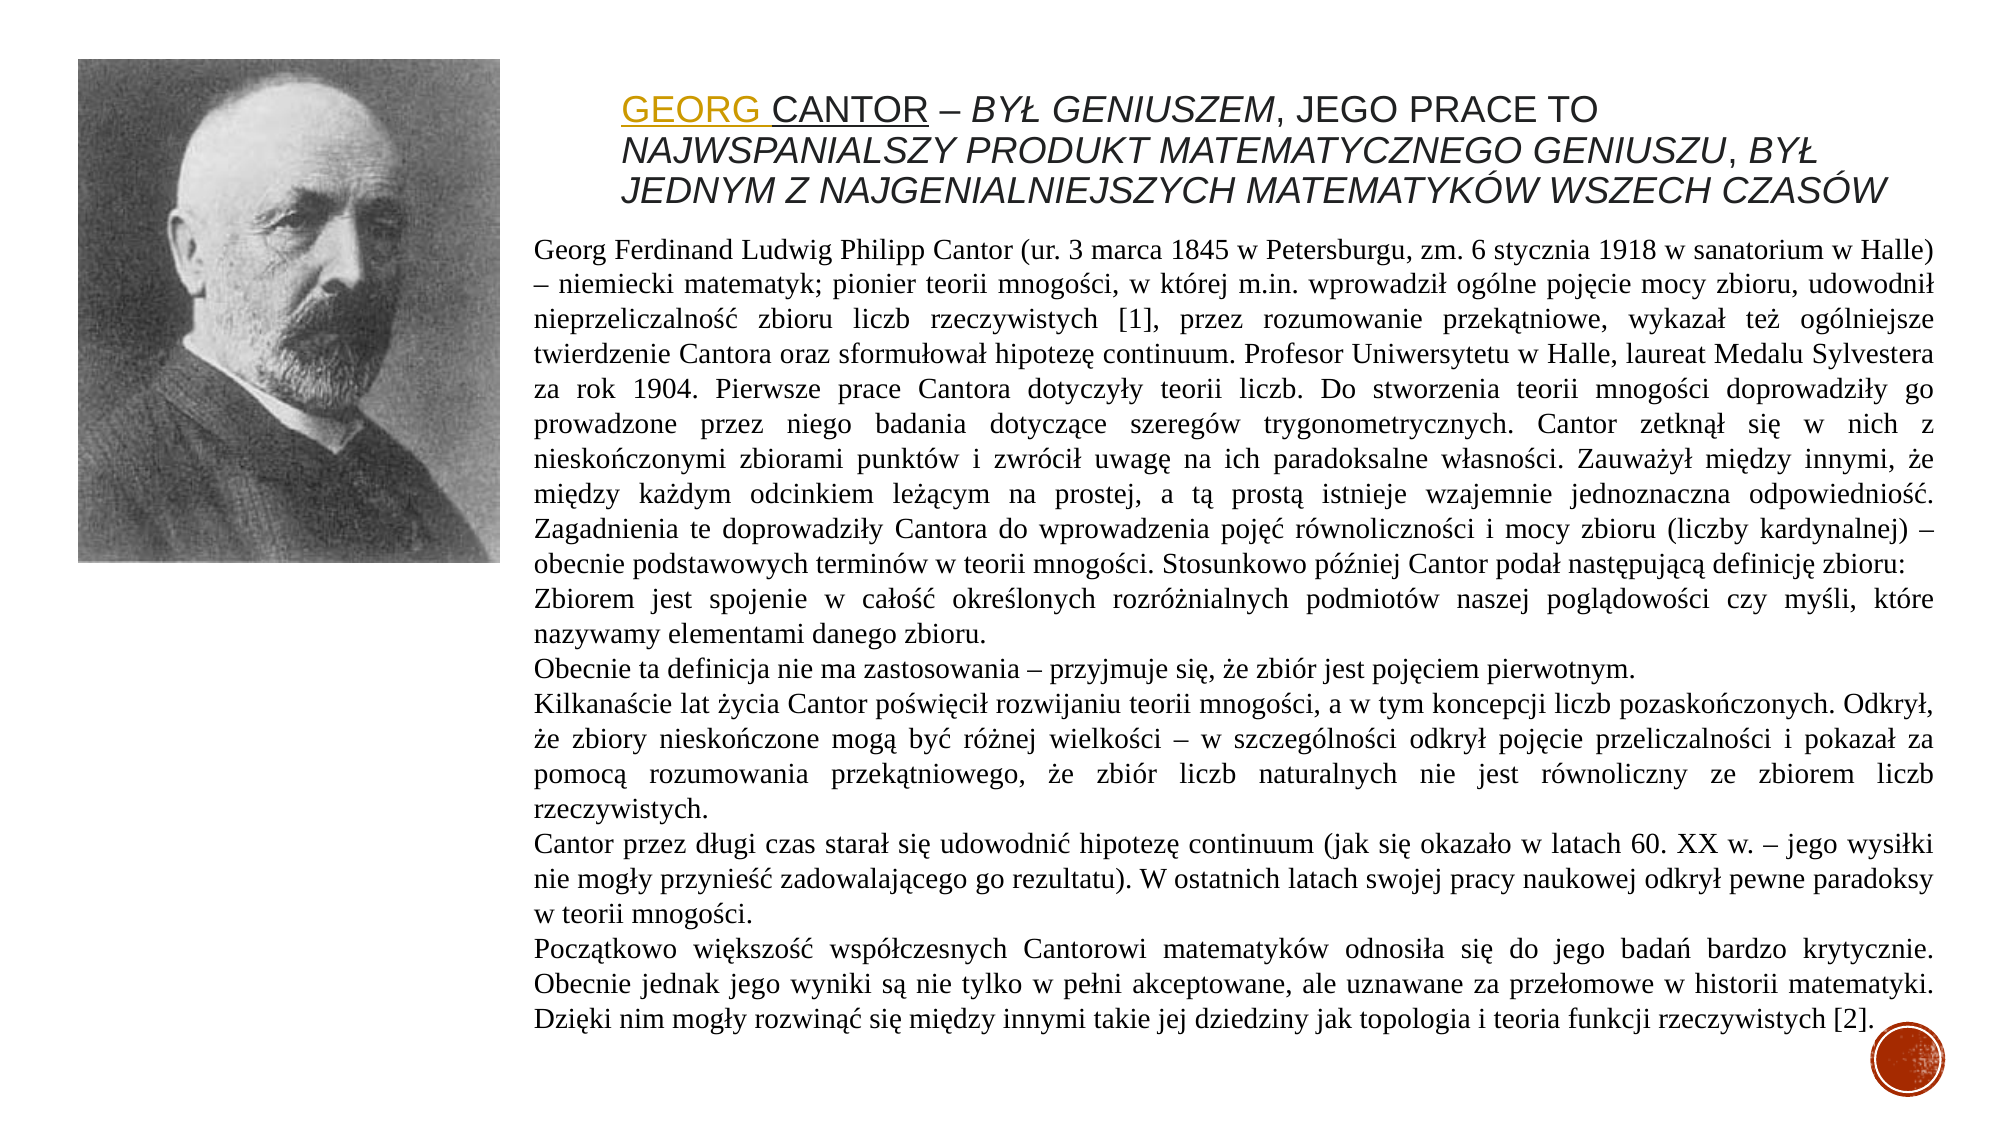

# Georg Cantor – był geniuszem, jego prace to najwspanialszy produkt matematycznego geniuszu, był jednym z najgenialniejszych matematyków wszech czasów
Georg Ferdinand Ludwig Philipp Cantor (ur. 3 marca 1845 w Petersburgu, zm. 6 stycznia 1918 w sanatorium w Halle) – niemiecki matematyk; pionier teorii mnogości, w której m.in. wprowadził ogólne pojęcie mocy zbioru, udowodnił nieprzeliczalność zbioru liczb rzeczywistych [1], przez rozumowanie przekątniowe, wykazał też ogólniejsze twierdzenie Cantora oraz sformułował hipotezę continuum. Profesor Uniwersytetu w Halle, laureat Medalu Sylvestera za rok 1904. Pierwsze prace Cantora dotyczyły teorii liczb. Do stworzenia teorii mnogości doprowadziły go prowadzone przez niego badania dotyczące szeregów trygonometrycznych. Cantor zetknął się w nich z nieskończonymi zbiorami punktów i zwrócił uwagę na ich paradoksalne własności. Zauważył między innymi, że między każdym odcinkiem leżącym na prostej, a tą prostą istnieje wzajemnie jednoznaczna odpowiedniość. Zagadnienia te doprowadziły Cantora do wprowadzenia pojęć równoliczności i mocy zbioru (liczby kardynalnej) – obecnie podstawowych terminów w teorii mnogości. Stosunkowo później Cantor podał następującą definicję zbioru:
Zbiorem jest spojenie w całość określonych rozróżnialnych podmiotów naszej poglądowości czy myśli, które nazywamy elementami danego zbioru.
Obecnie ta definicja nie ma zastosowania – przyjmuje się, że zbiór jest pojęciem pierwotnym.
Kilkanaście lat życia Cantor poświęcił rozwijaniu teorii mnogości, a w tym koncepcji liczb pozaskończonych. Odkrył, że zbiory nieskończone mogą być różnej wielkości – w szczególności odkrył pojęcie przeliczalności i pokazał za pomocą rozumowania przekątniowego, że zbiór liczb naturalnych nie jest równoliczny ze zbiorem liczb rzeczywistych.
Cantor przez długi czas starał się udowodnić hipotezę continuum (jak się okazało w latach 60. XX w. – jego wysiłki nie mogły przynieść zadowalającego go rezultatu). W ostatnich latach swojej pracy naukowej odkrył pewne paradoksy w teorii mnogości.
Początkowo większość współczesnych Cantorowi matematyków odnosiła się do jego badań bardzo krytycznie. Obecnie jednak jego wyniki są nie tylko w pełni akceptowane, ale uznawane za przełomowe w historii matematyki. Dzięki nim mogły rozwinąć się między innymi takie jej dziedziny jak topologia i teoria funkcji rzeczywistych [2].